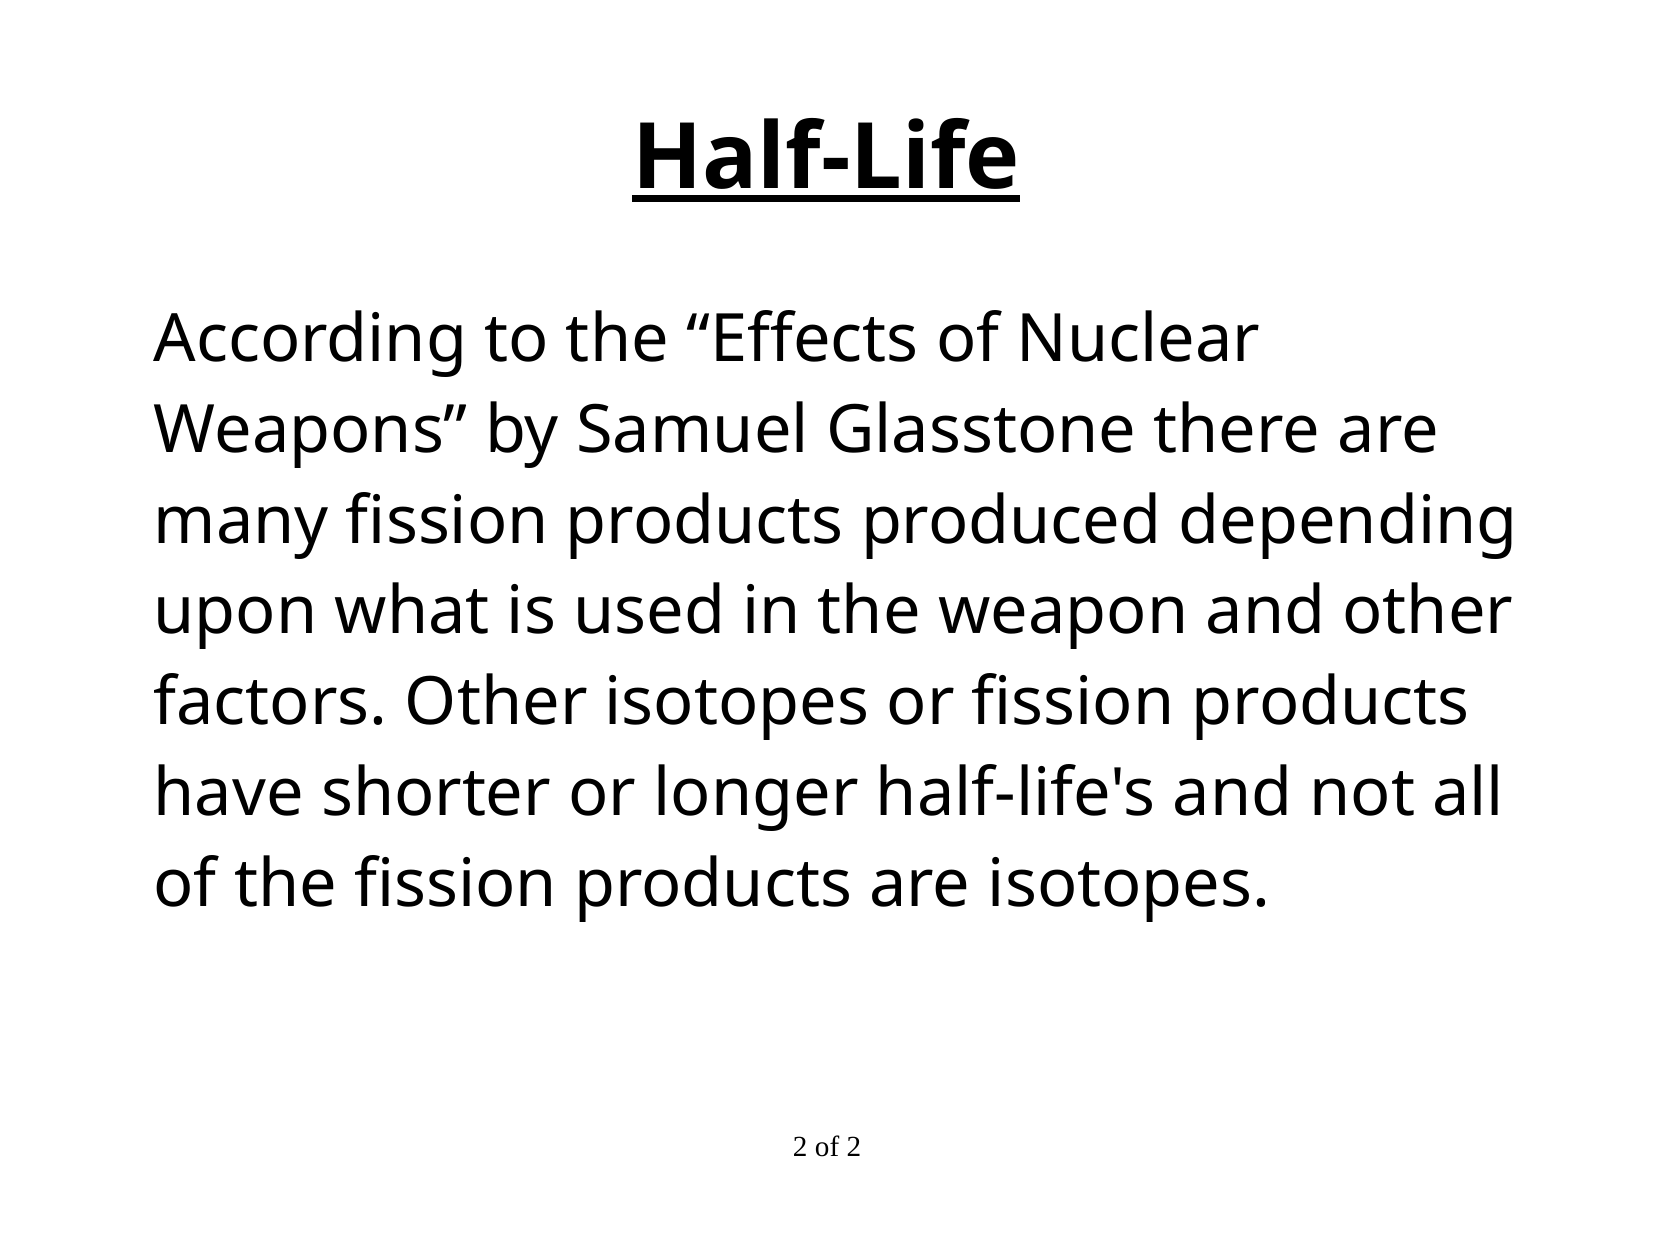

# Half-Life
According to the “Effects of Nuclear Weapons” by Samuel Glasstone there are many fission products produced depending upon what is used in the weapon and other factors. Other isotopes or fission products have shorter or longer half-life's and not all of the fission products are isotopes.
2 of 2